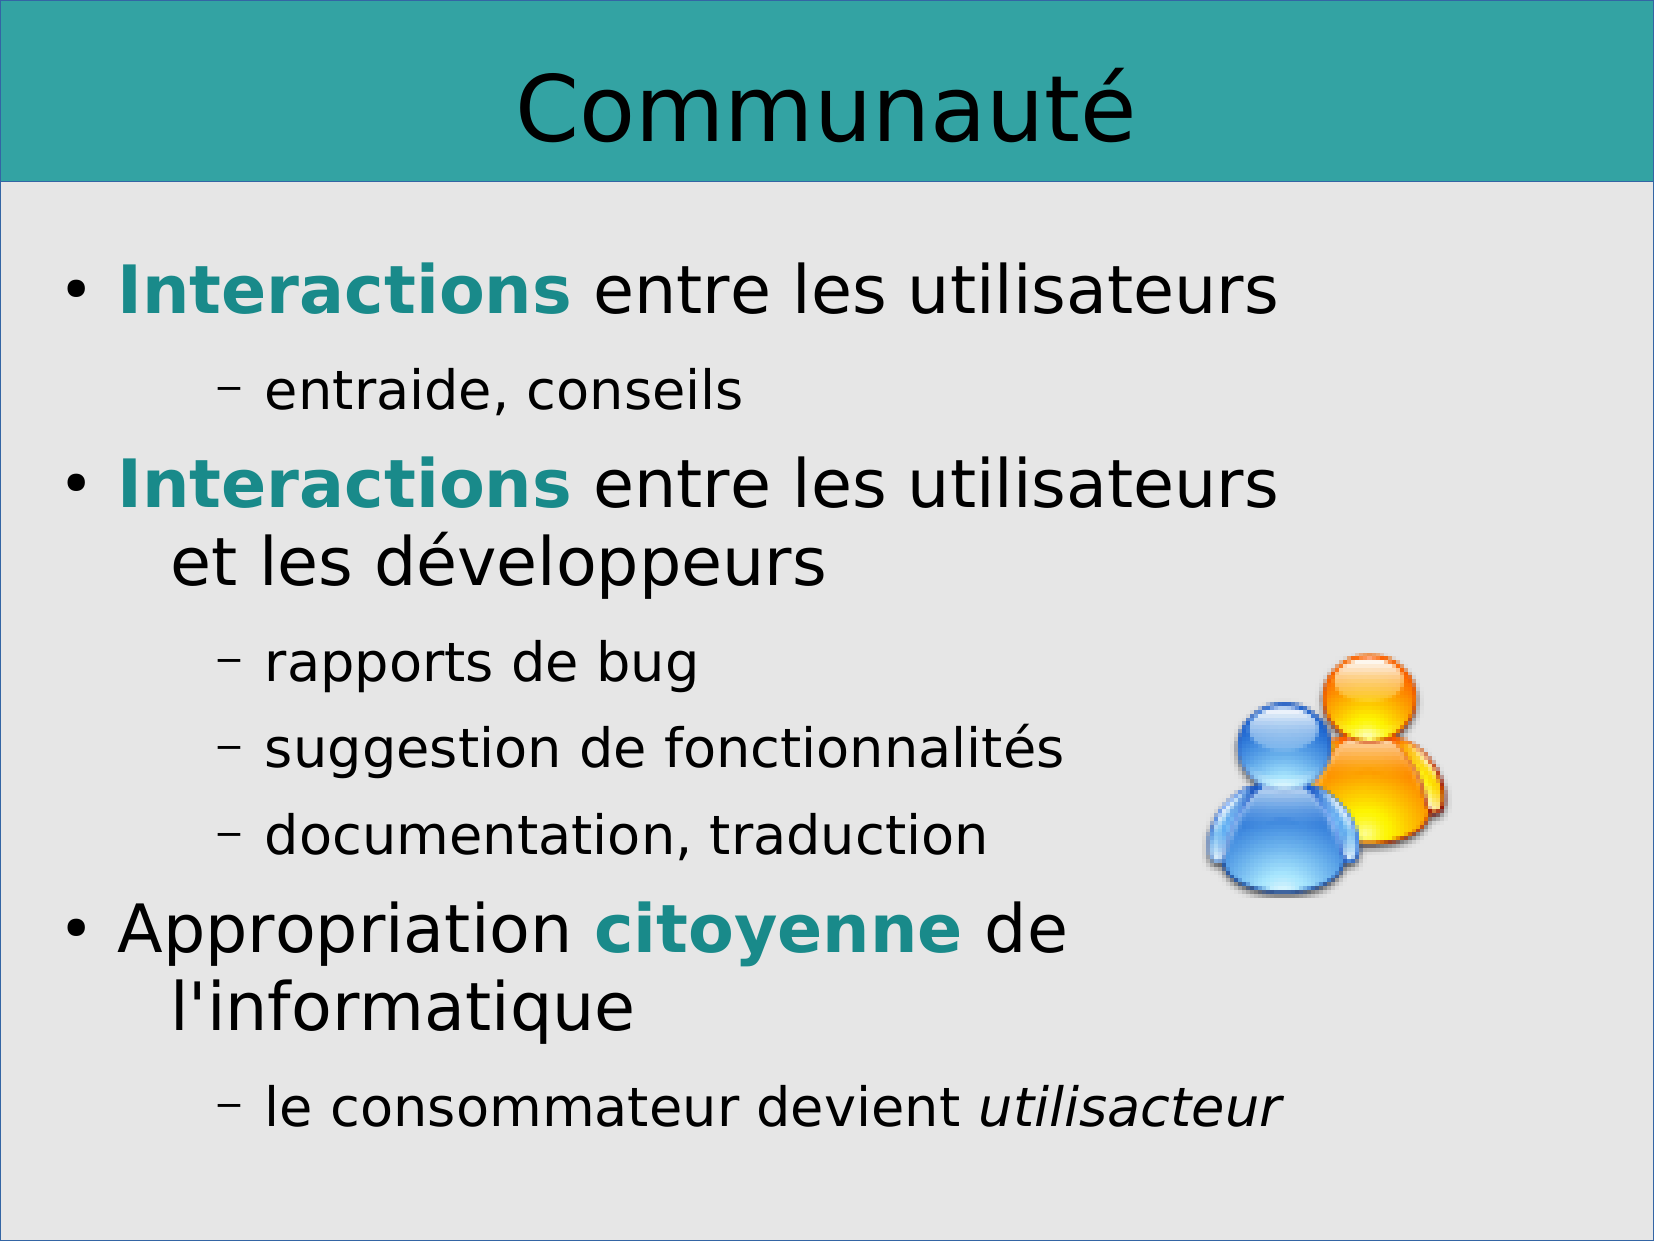

# Communauté
Interactions entre les utilisateurs
entraide, conseils
Interactions entre les utilisateurs et les développeurs
rapports de bug
suggestion de fonctionnalités
documentation, traduction
Appropriation citoyenne de l'informatique
le consommateur devient utilisacteur